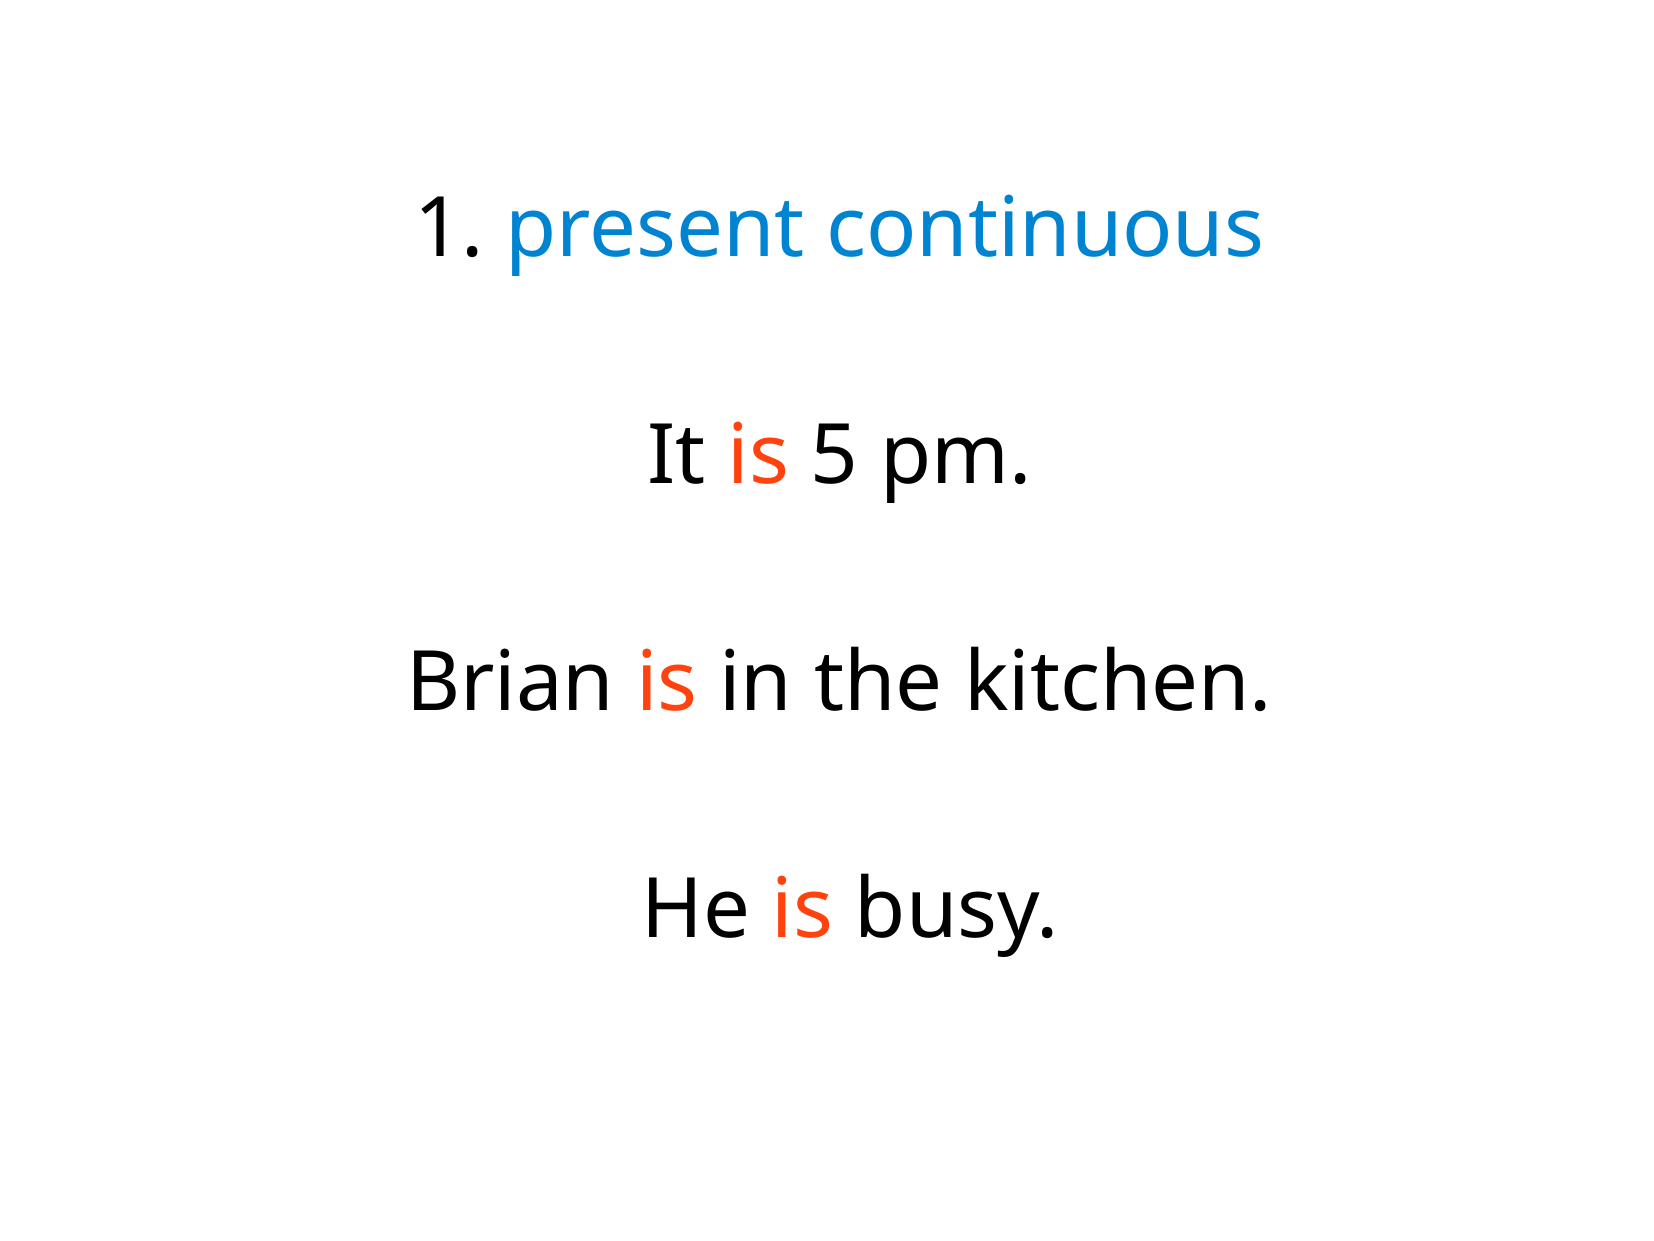

1. present continuous
It is 5 pm.
Brian is in the kitchen.
He is busy.